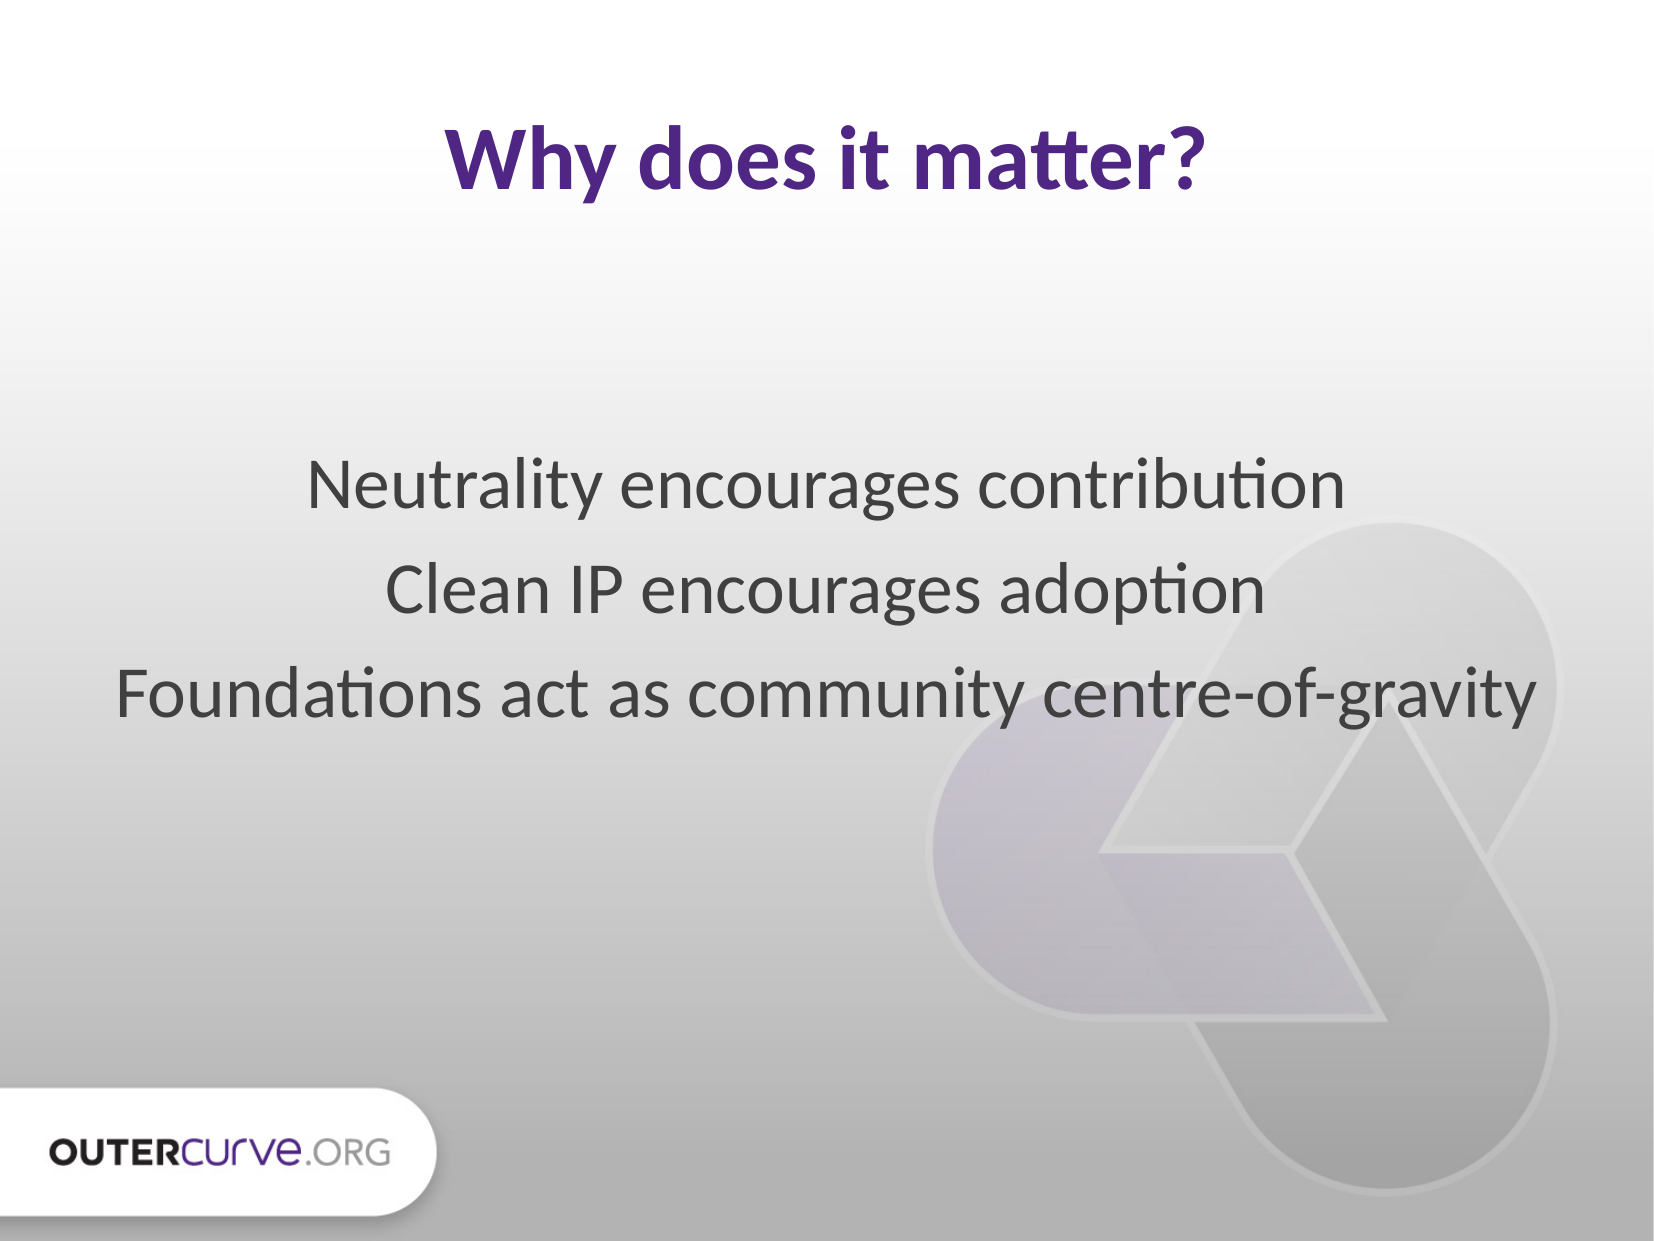

# Why does it matter?
Neutrality encourages contribution
Clean IP encourages adoption
Foundations act as community centre-of-gravity